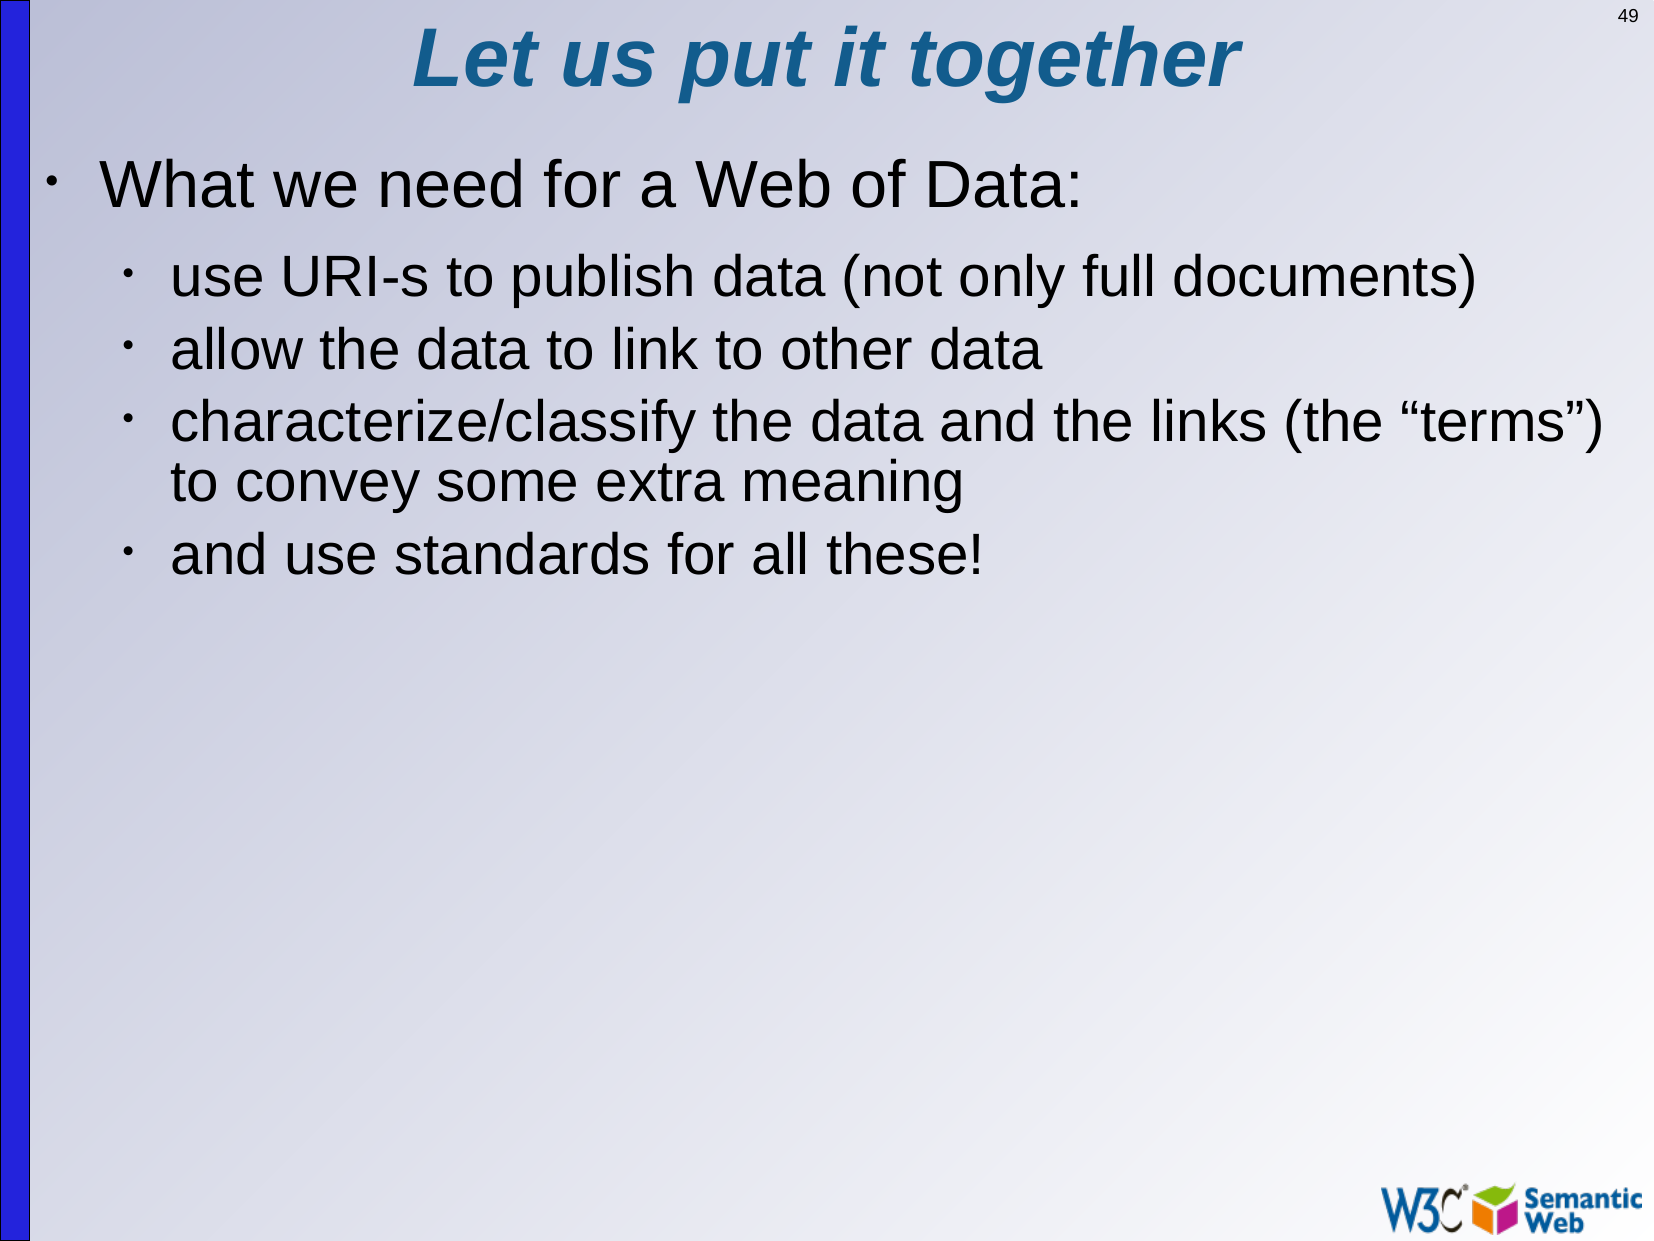

# Let us put it together
What we need for a Web of Data:
use URI-s to publish data (not only full documents)
allow the data to link to other data
characterize/classify the data and the links (the “terms”) to convey some extra meaning
and use standards for all these!